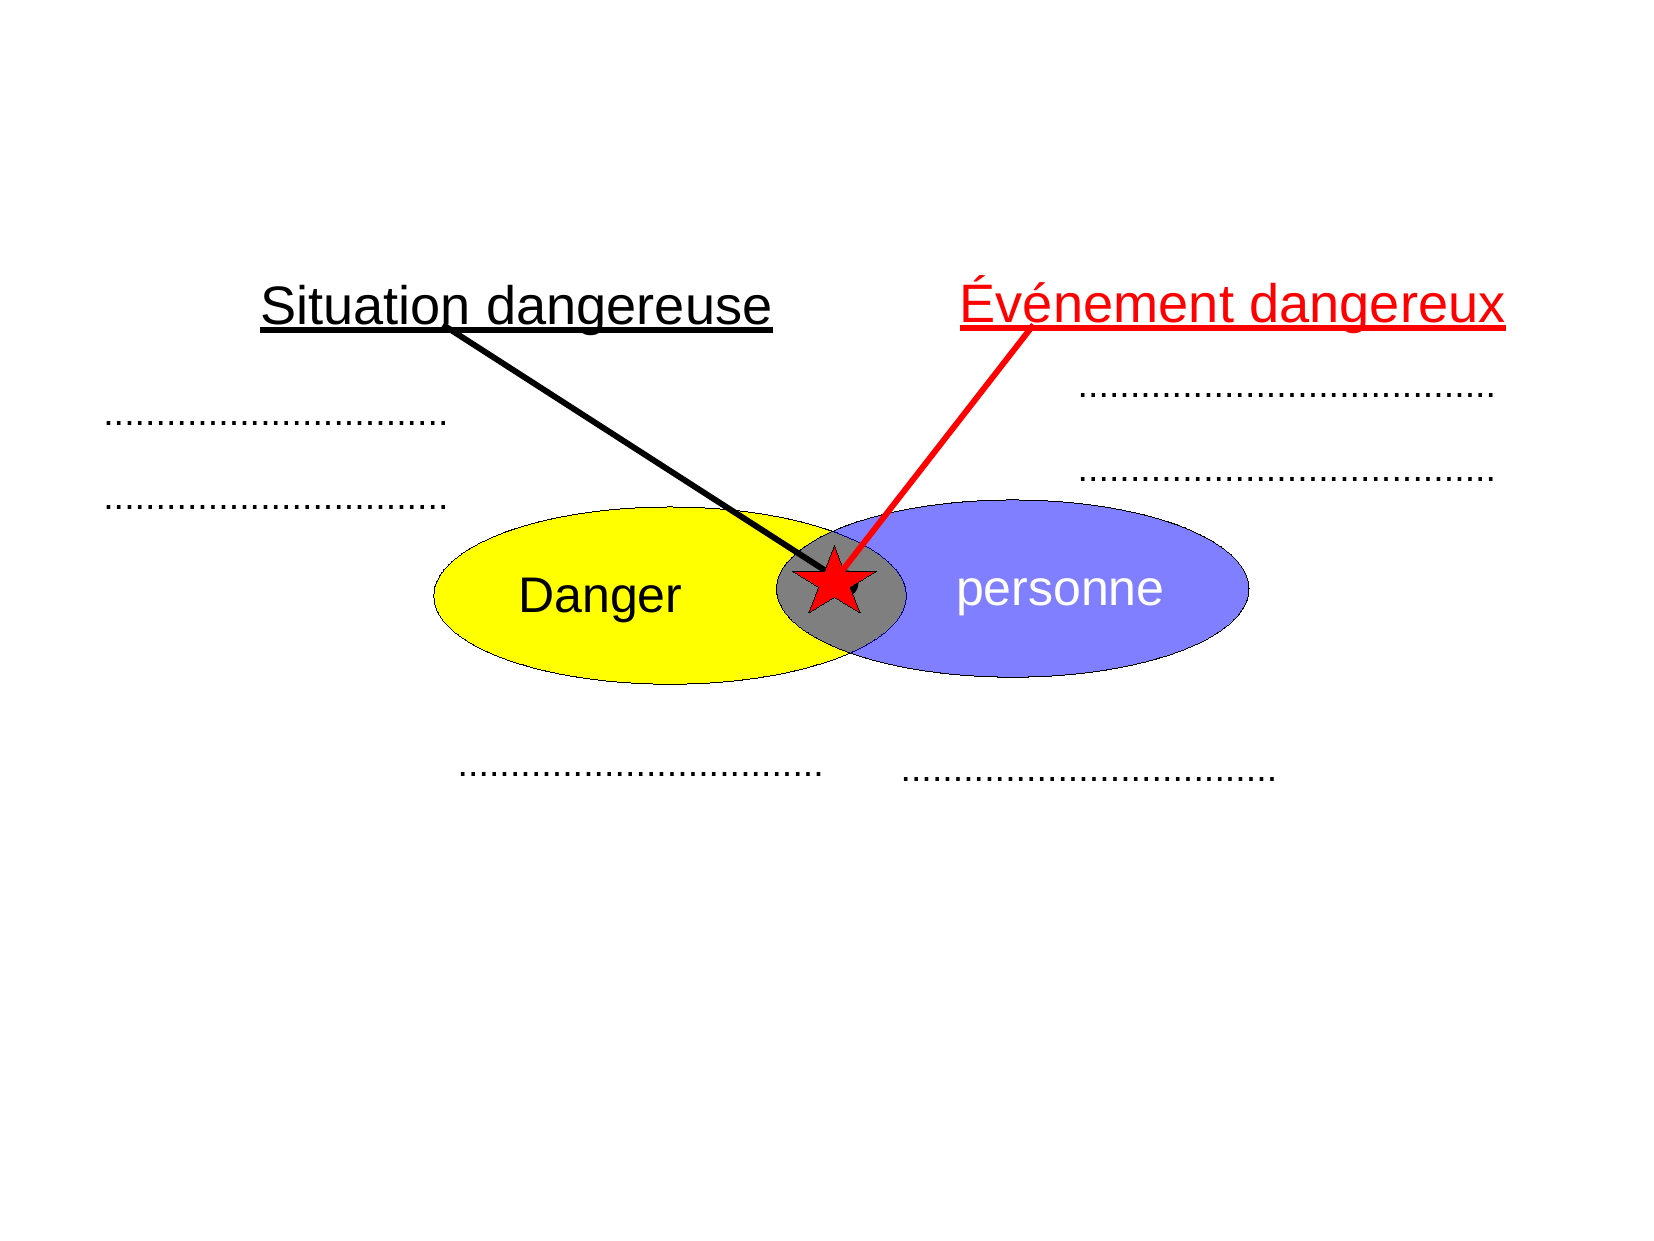

Événement dangereux
Situation dangereuse
........................................
........................................
.................................
.................................
personne
Danger
...................................
....................................